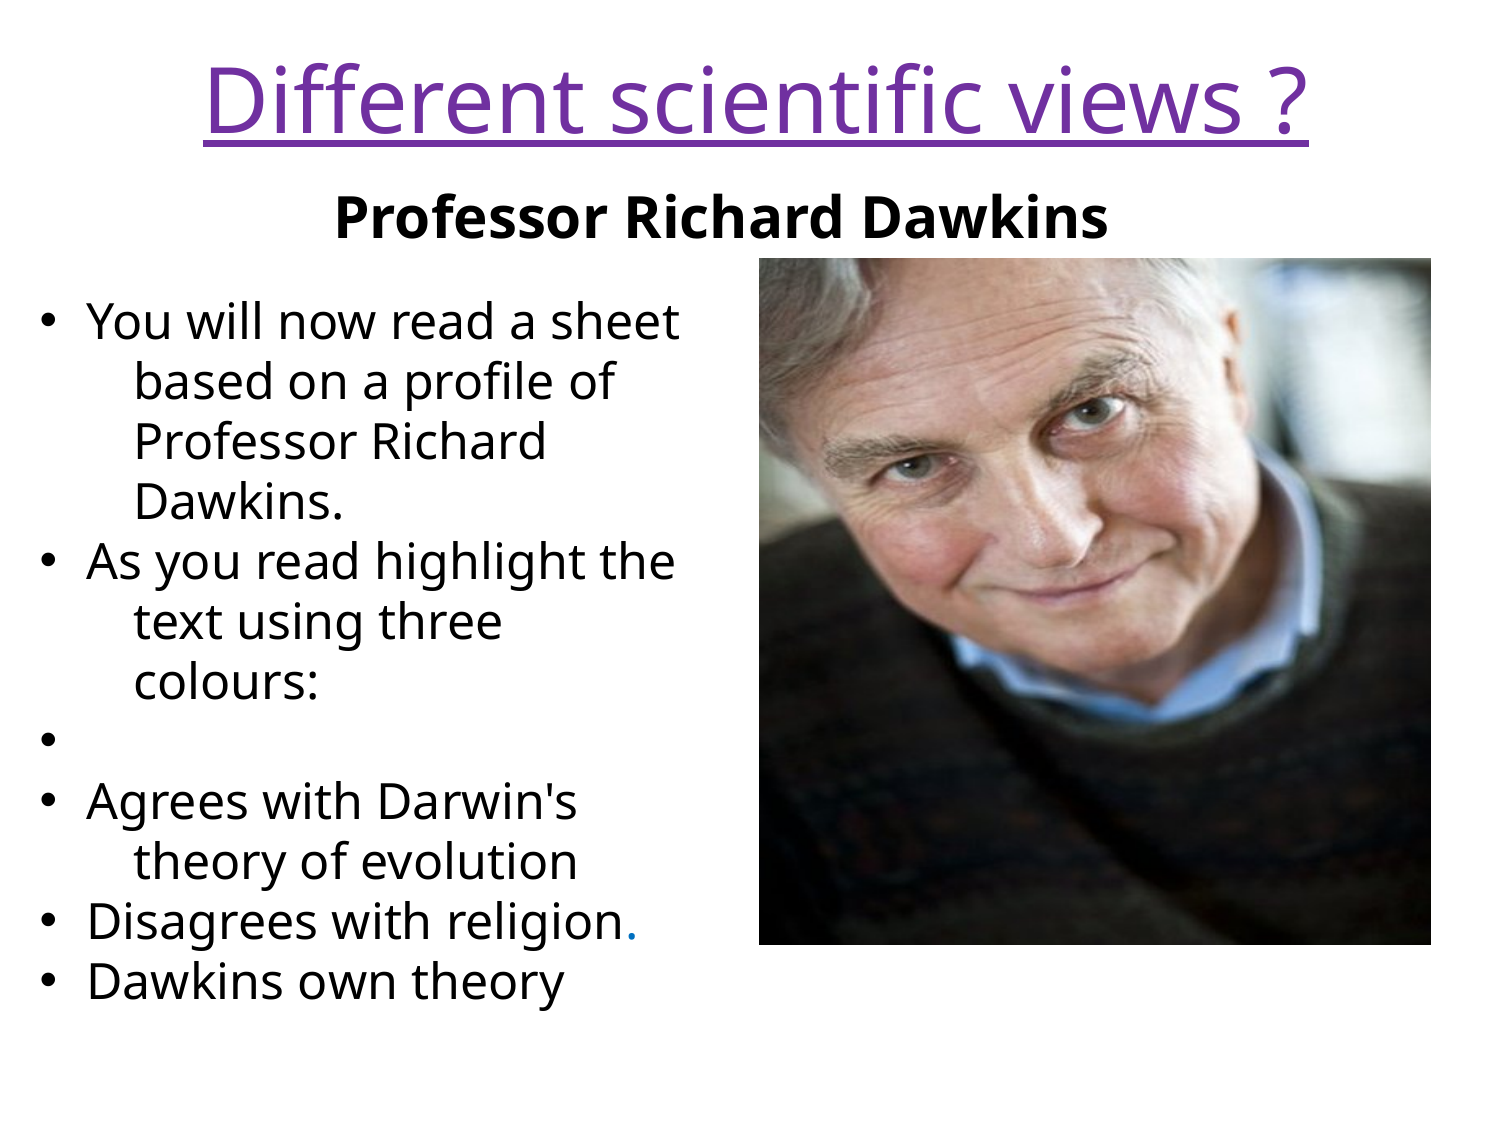

# Different scientific views ?
Professor Richard Dawkins
You will now read a sheet based on a profile of Professor Richard Dawkins.
As you read highlight the text using three colours:
Agrees with Darwin's theory of evolution
Disagrees with religion.
Dawkins own theory